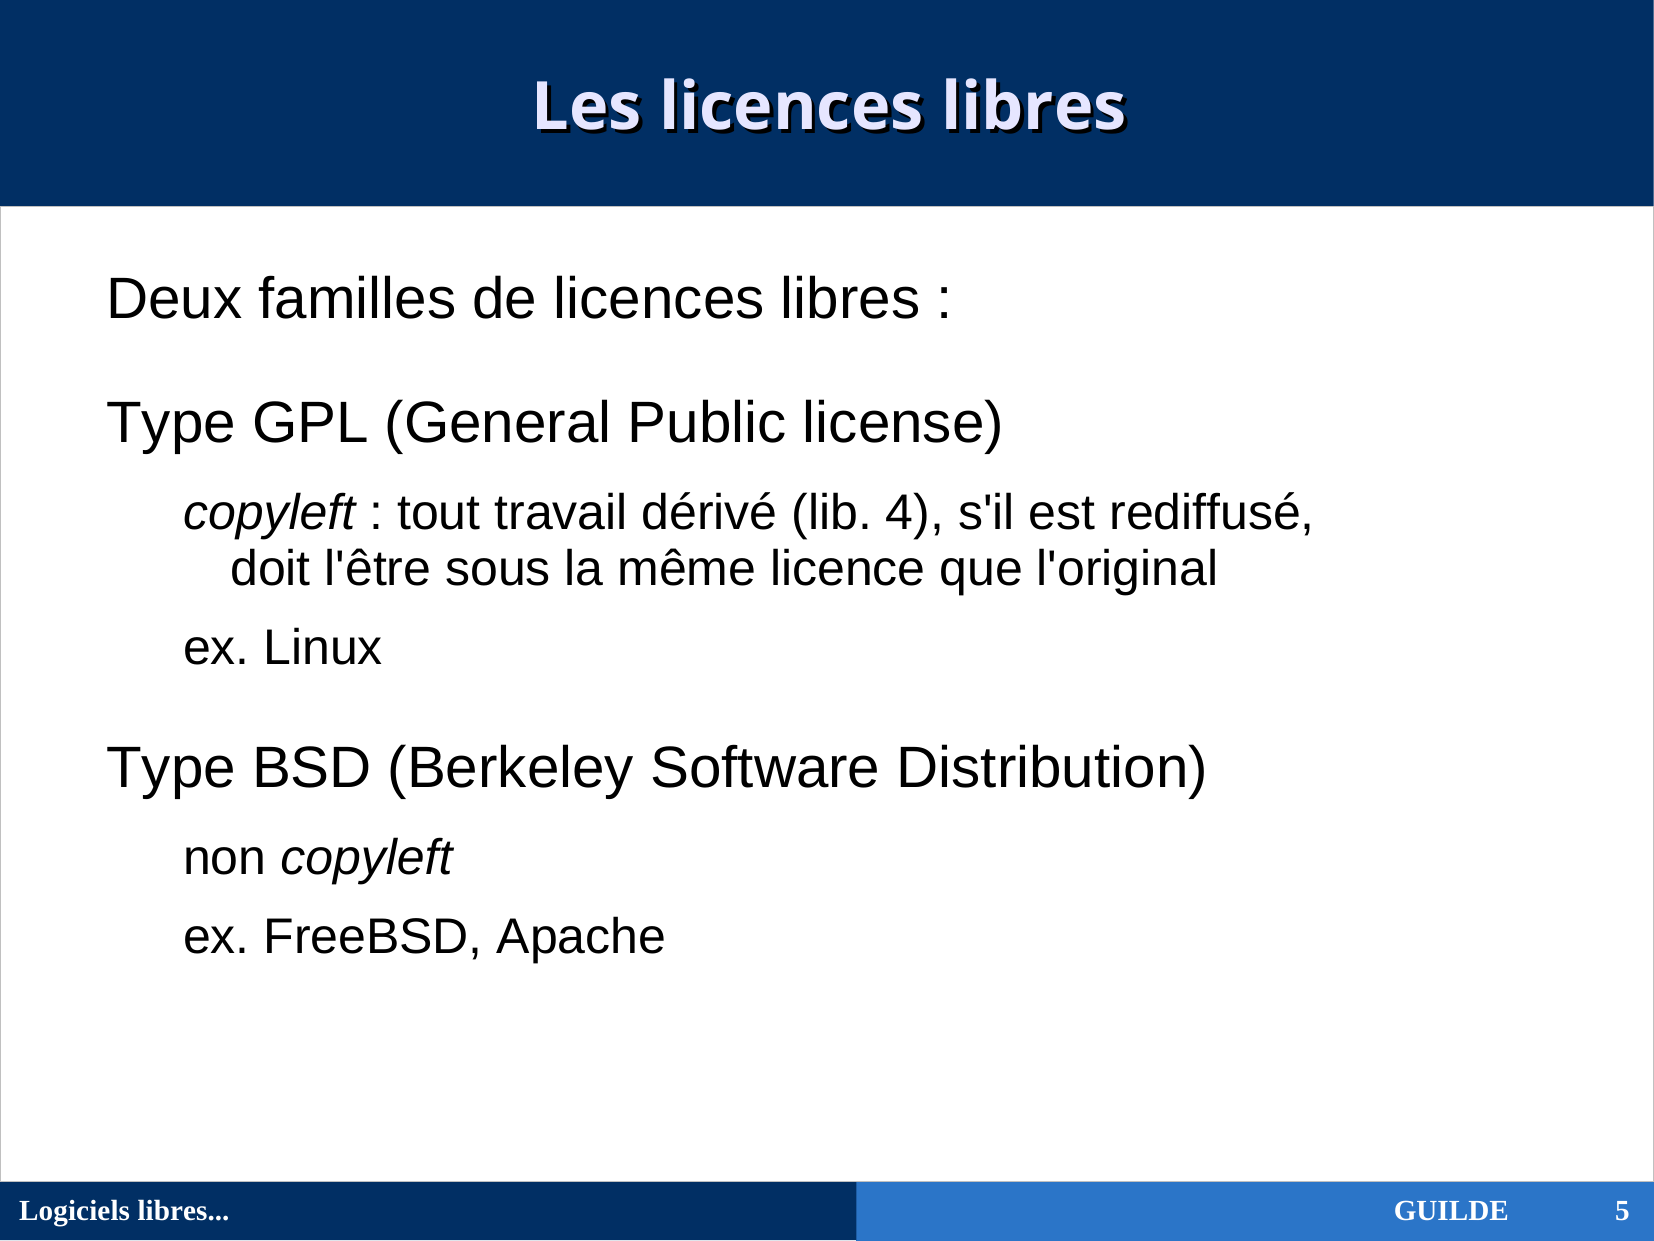

# Les licences libres
Deux familles de licences libres :
Type GPL (General Public license)
copyleft : tout travail dérivé (lib. 4), s'il est rediffusé,
doit l'être sous la même licence que l'original
ex. Linux
Type BSD (Berkeley Software Distribution)
non copyleft
ex. FreeBSD, Apache
5